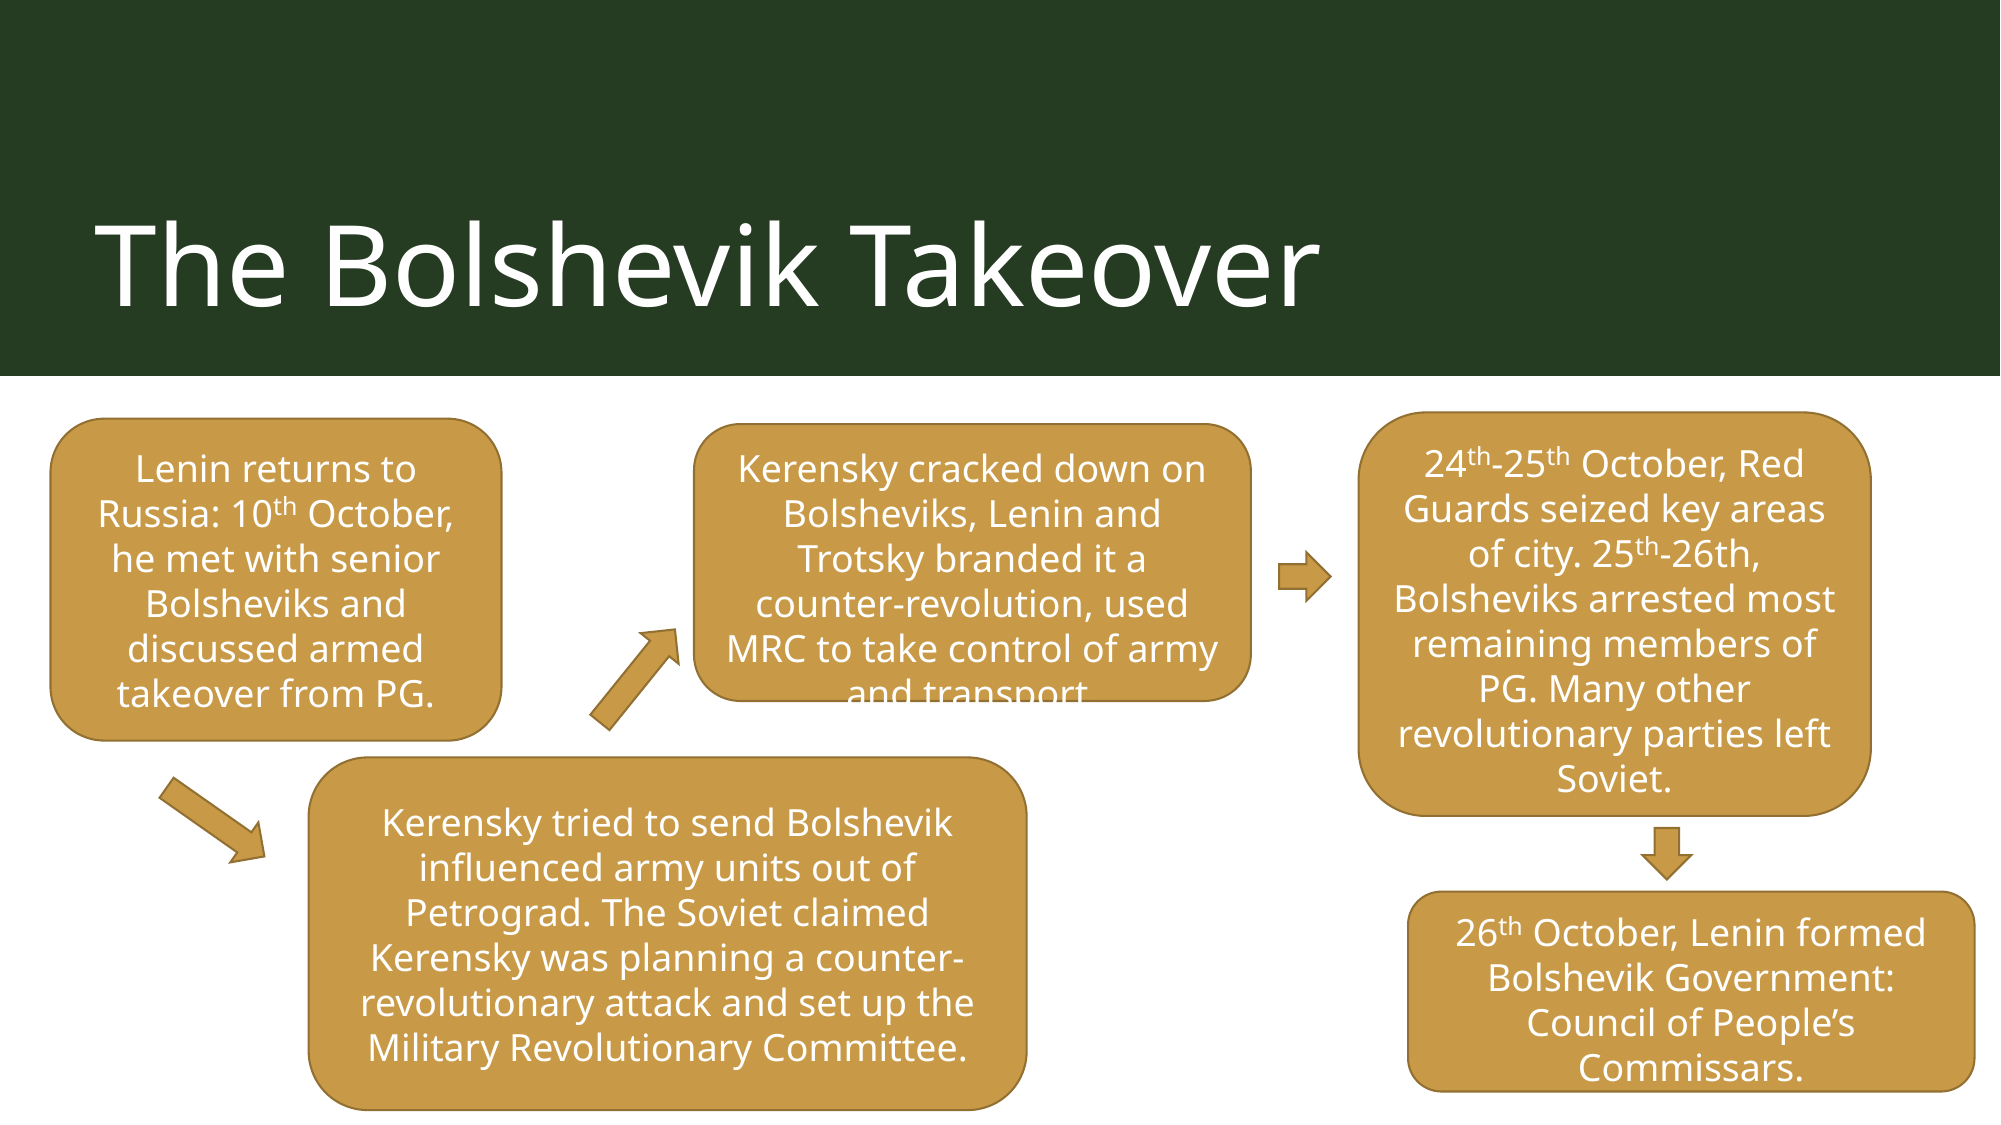

# The Bolshevik Takeover
24th-25th October, Red Guards seized key areas of city. 25th-26th, Bolsheviks arrested most remaining members of PG. Many other revolutionary parties left Soviet.
Lenin returns to Russia: 10th October, he met with senior Bolsheviks and discussed armed takeover from PG.
Kerensky cracked down on Bolsheviks, Lenin and Trotsky branded it a counter-revolution, used MRC to take control of army and transport.
Kerensky tried to send Bolshevik influenced army units out of Petrograd. The Soviet claimed Kerensky was planning a counter-revolutionary attack and set up the Military Revolutionary Committee.
26th October, Lenin formed Bolshevik Government: Council of People’s Commissars.